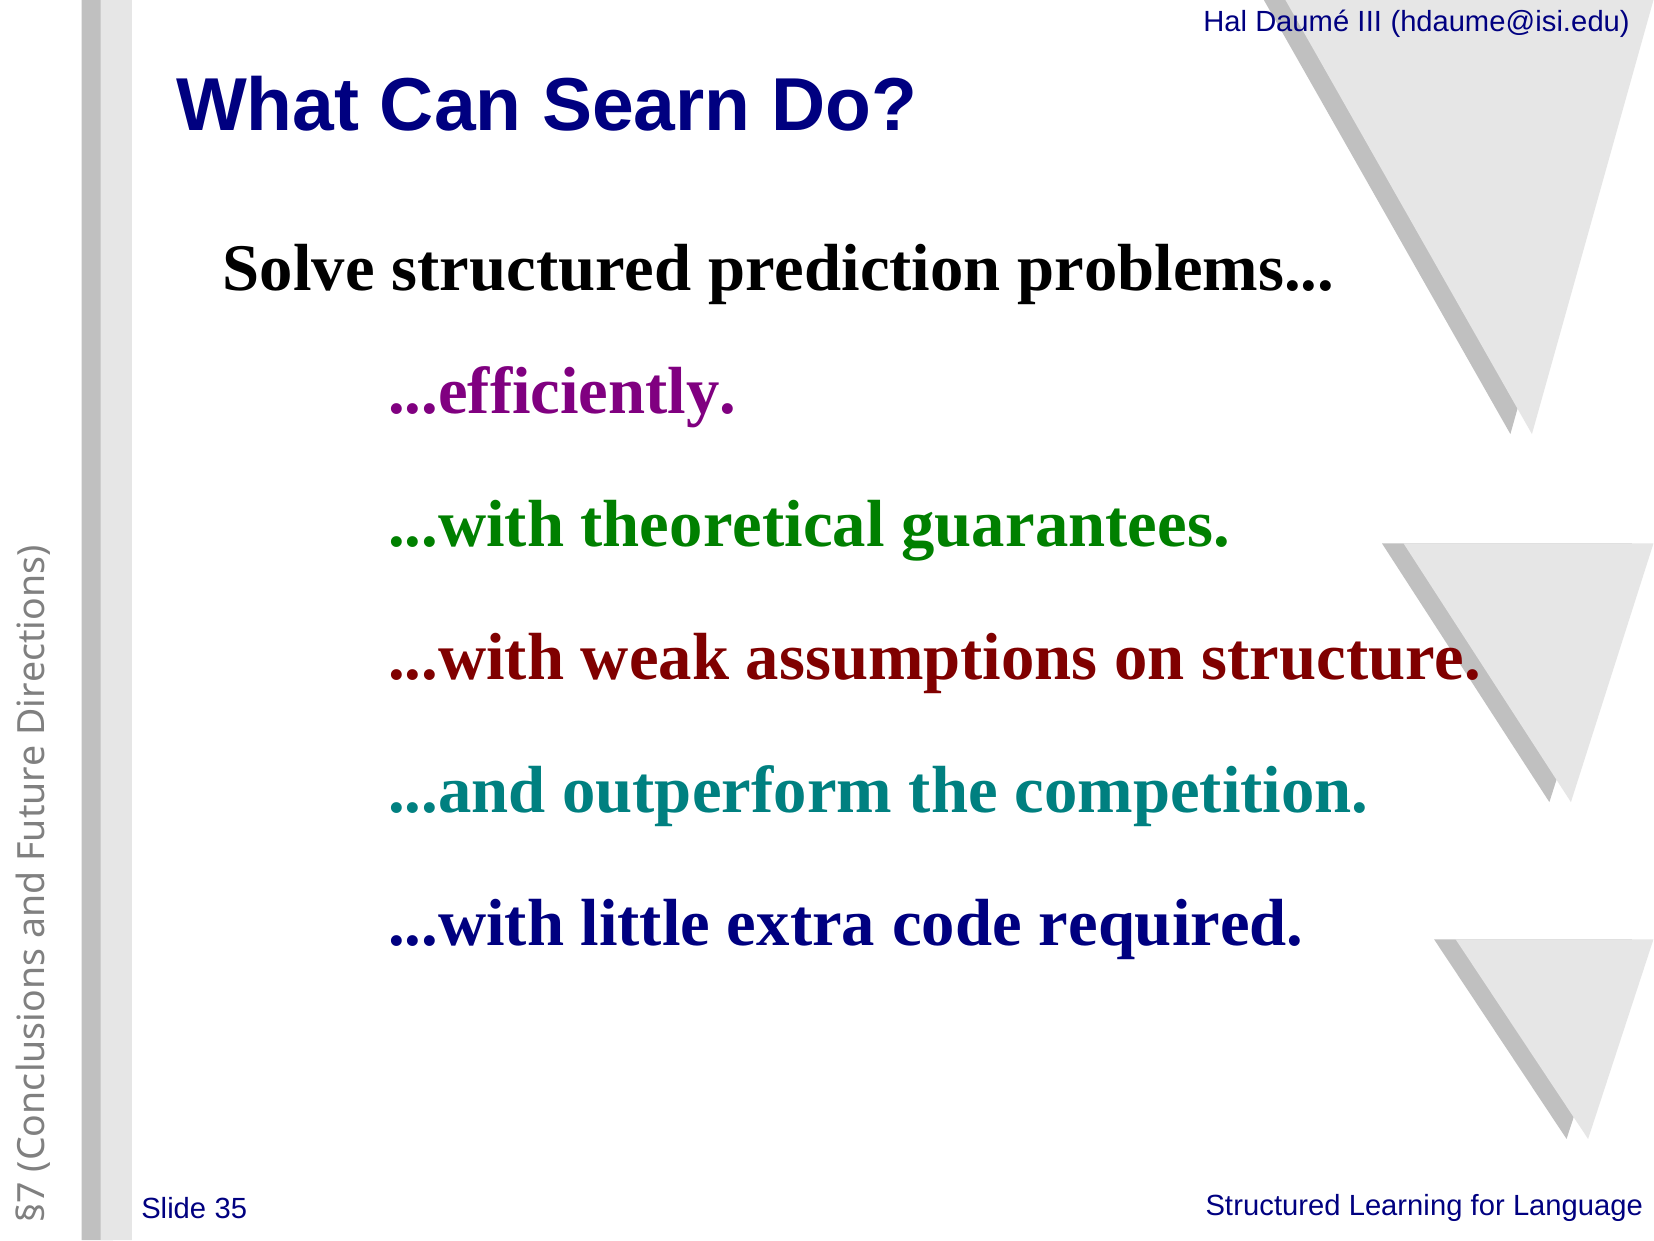

# What Can Searn Do?
Solve structured prediction problems...
...efficiently.
...with theoretical guarantees.
...with weak assumptions on structure.
...and outperform the competition.
§7 (Conclusions and Future Directions)
...with little extra code required.